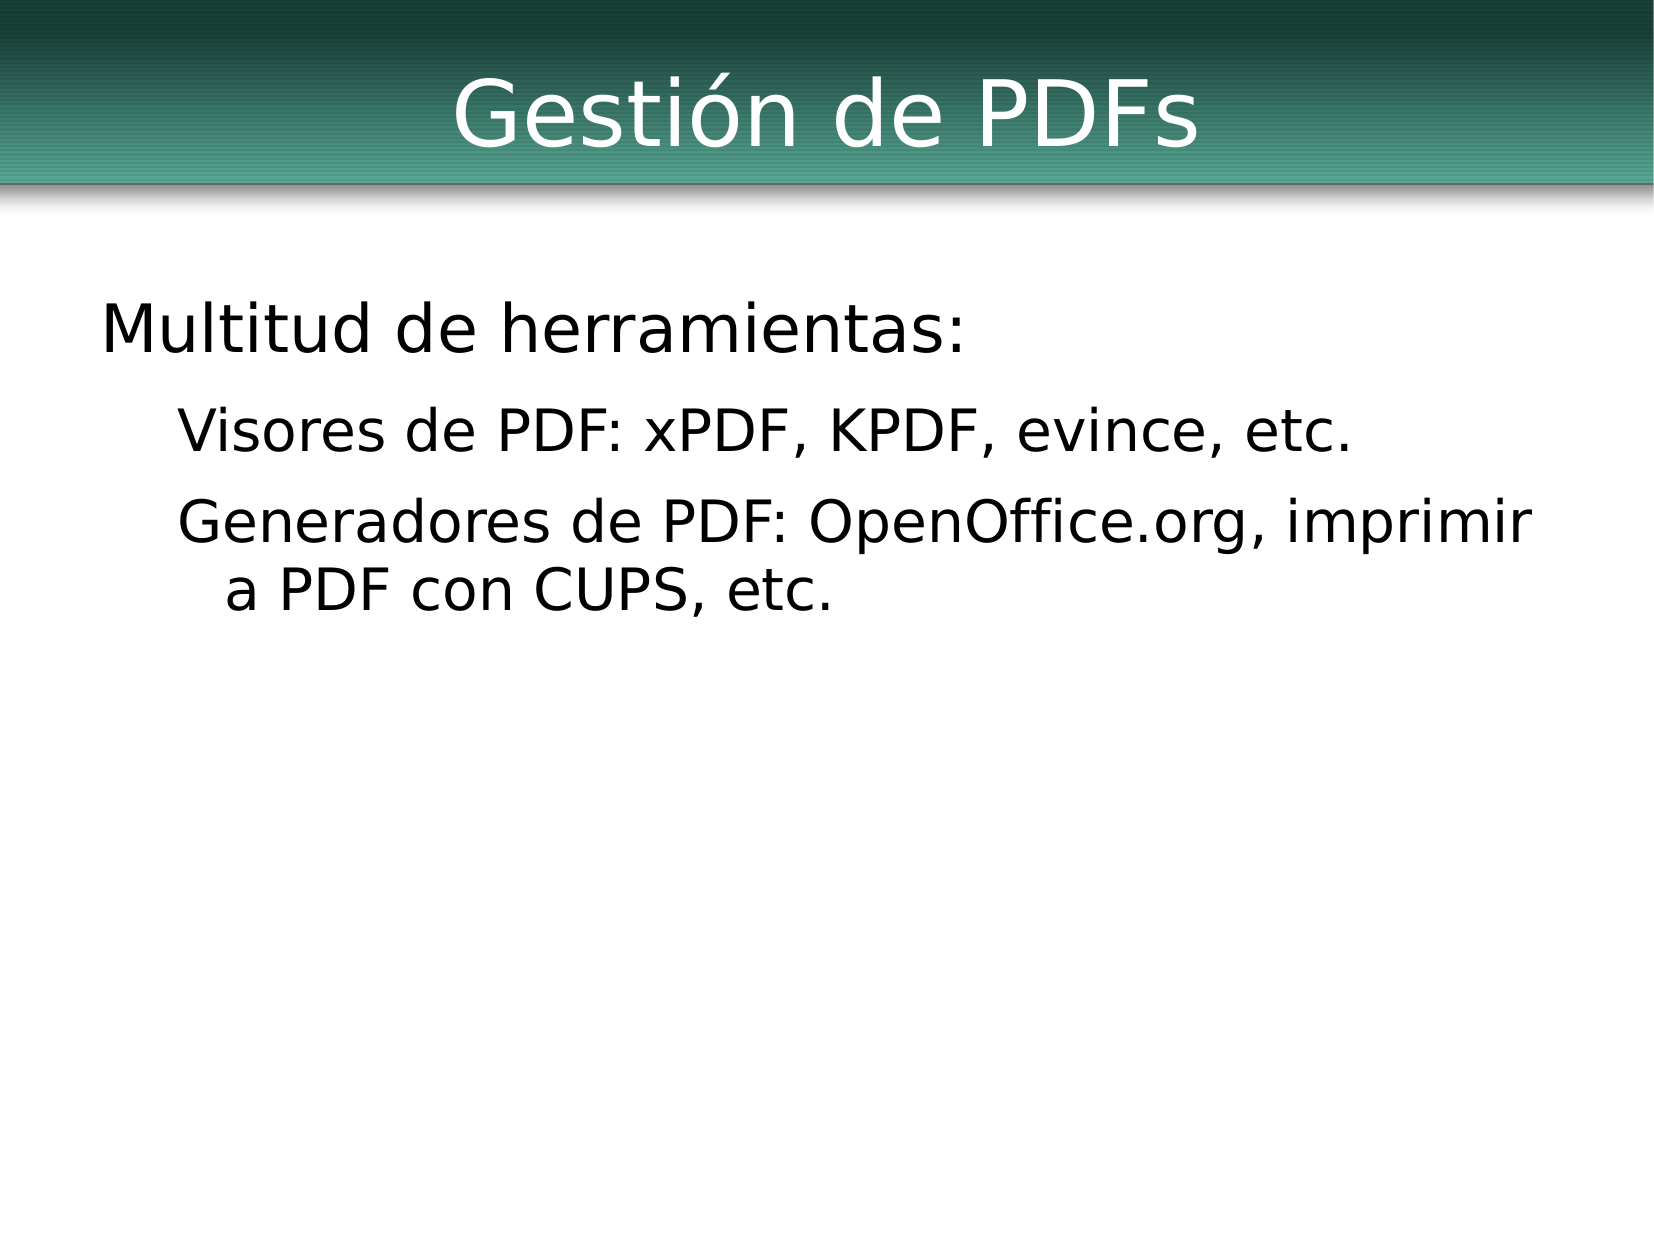

# Gestión de PDFs
Multitud de herramientas:
Visores de PDF: xPDF, KPDF, evince, etc.
Generadores de PDF: OpenOffice.org, imprimir a PDF con CUPS, etc.